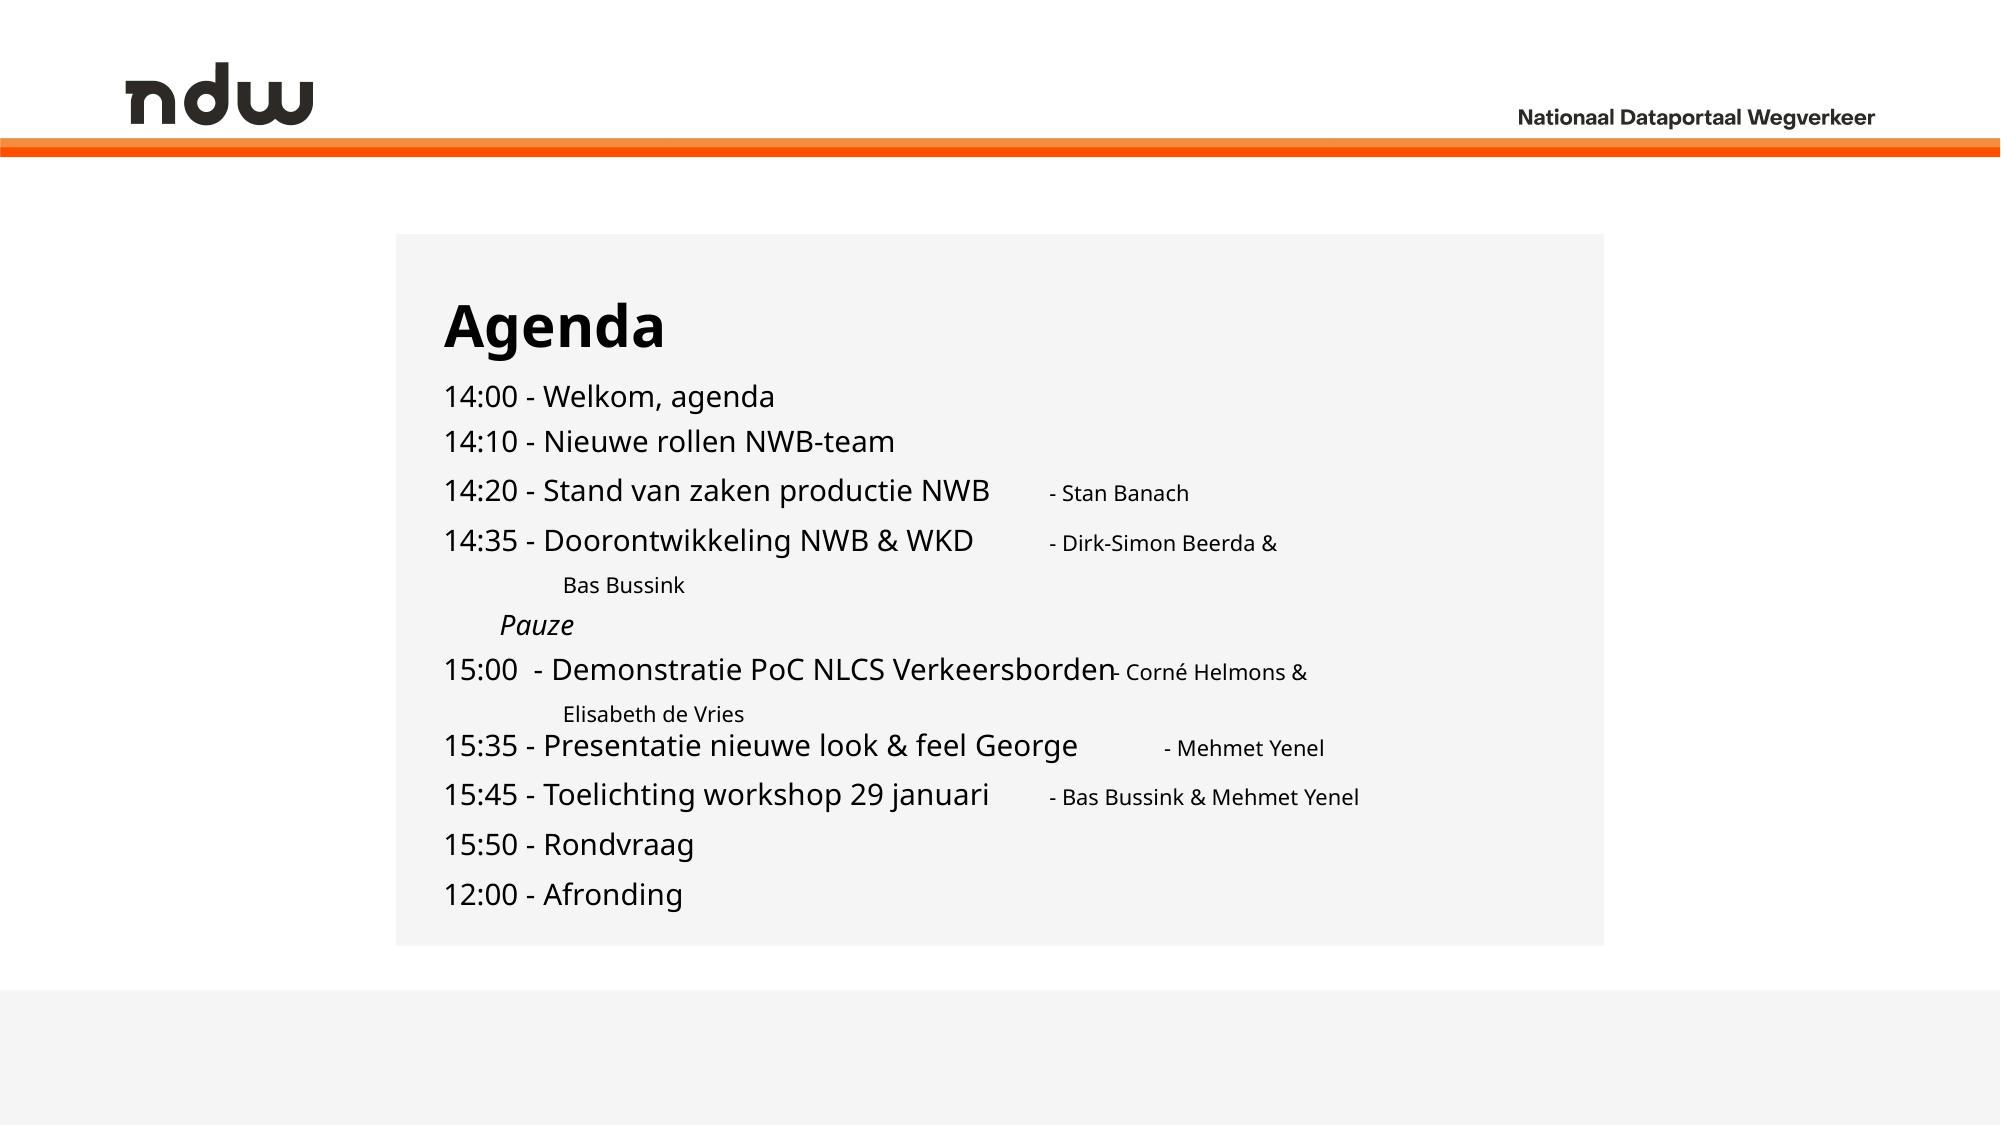

Agenda
# 14:00 - Welkom, agenda
14:10 - Nieuwe rollen NWB-team
14:20 - Stand van zaken productie NWB 	 - Stan Banach
14:35 - Doorontwikkeling NWB & WKD	 - Dirk-Simon Beerda &
					 Bas Bussink
		Pauze
15:00 - Demonstratie PoC NLCS Verkeersborden- Corné Helmons &
					 Elisabeth de Vries
15:35 - Presentatie nieuwe look & feel George	 - Mehmet Yenel
15:45 - Toelichting workshop 29 januari	 - Bas Bussink & Mehmet Yenel
15:50 - Rondvraag
12:00 - Afronding